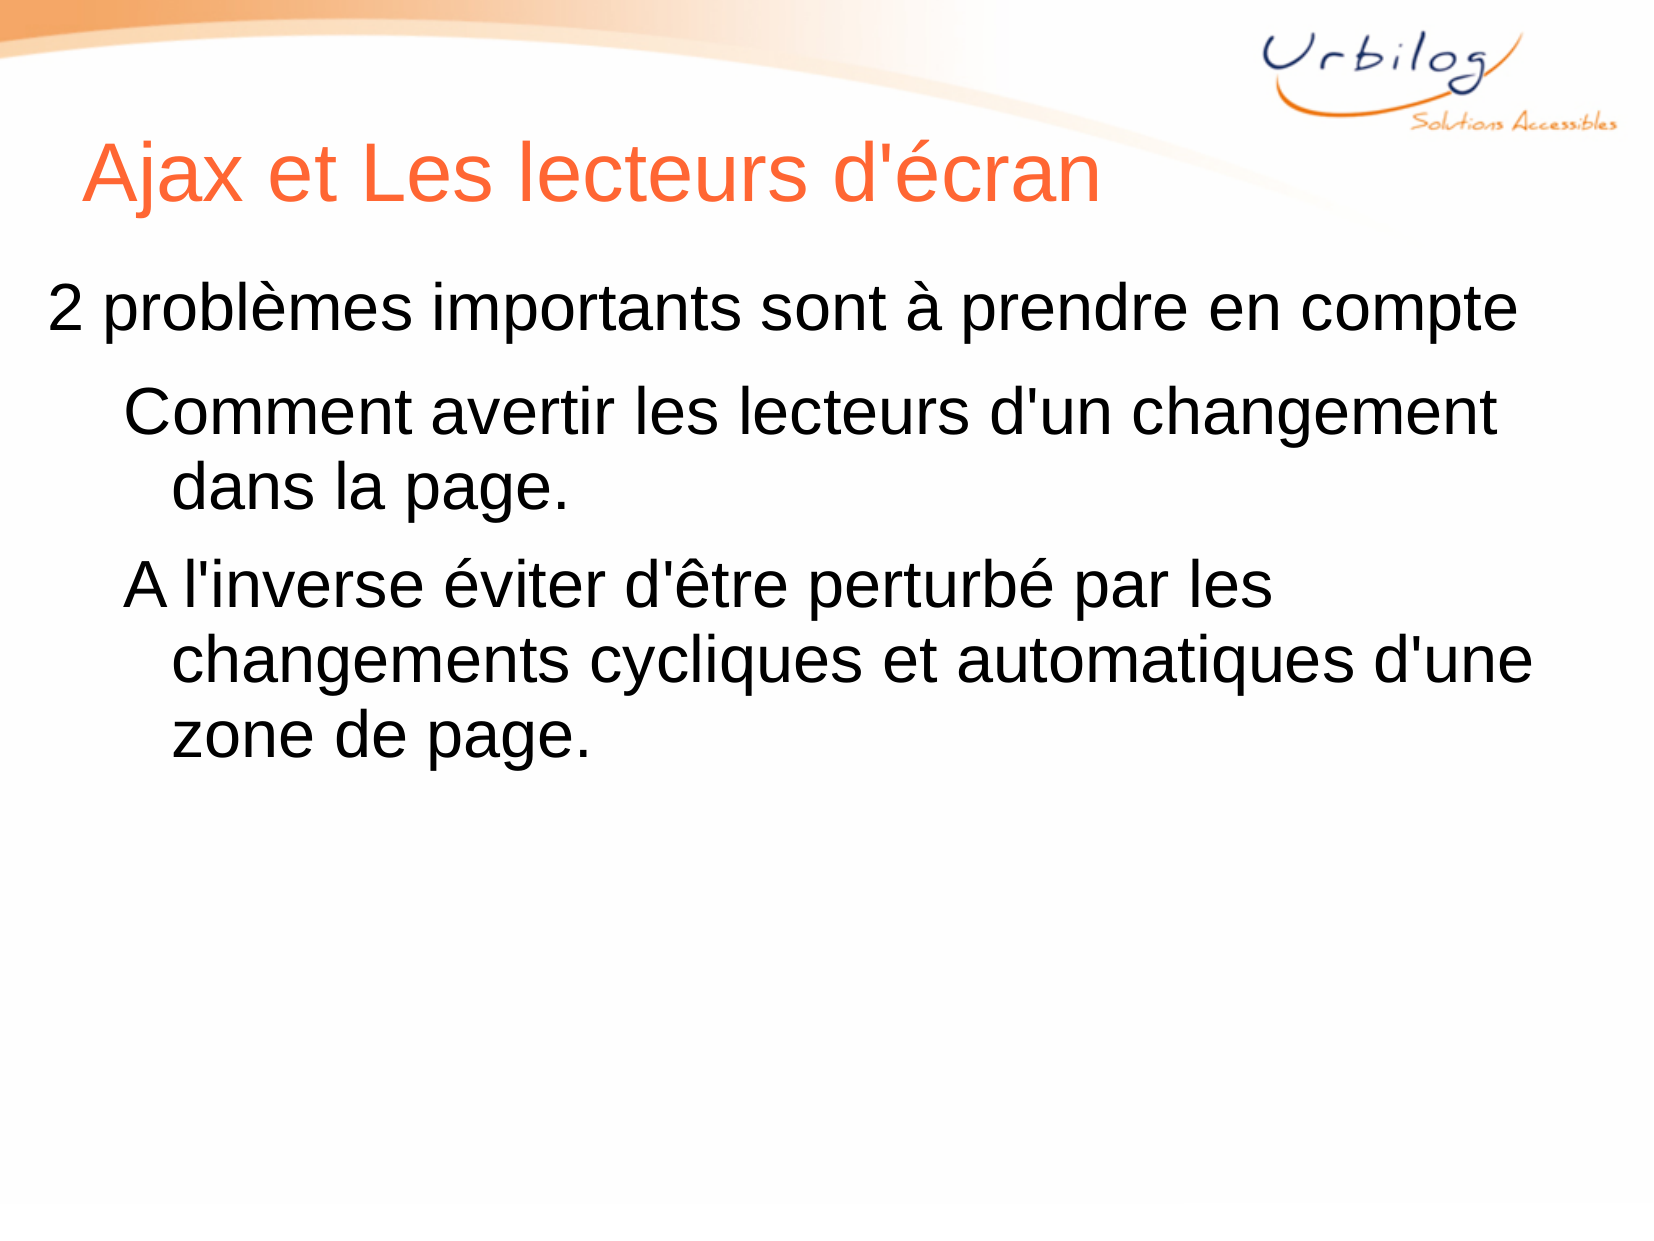

# Ajax et Les lecteurs d'écran
2 problèmes importants sont à prendre en compte
Comment avertir les lecteurs d'un changement dans la page.
A l'inverse éviter d'être perturbé par les changements cycliques et automatiques d'une zone de page.